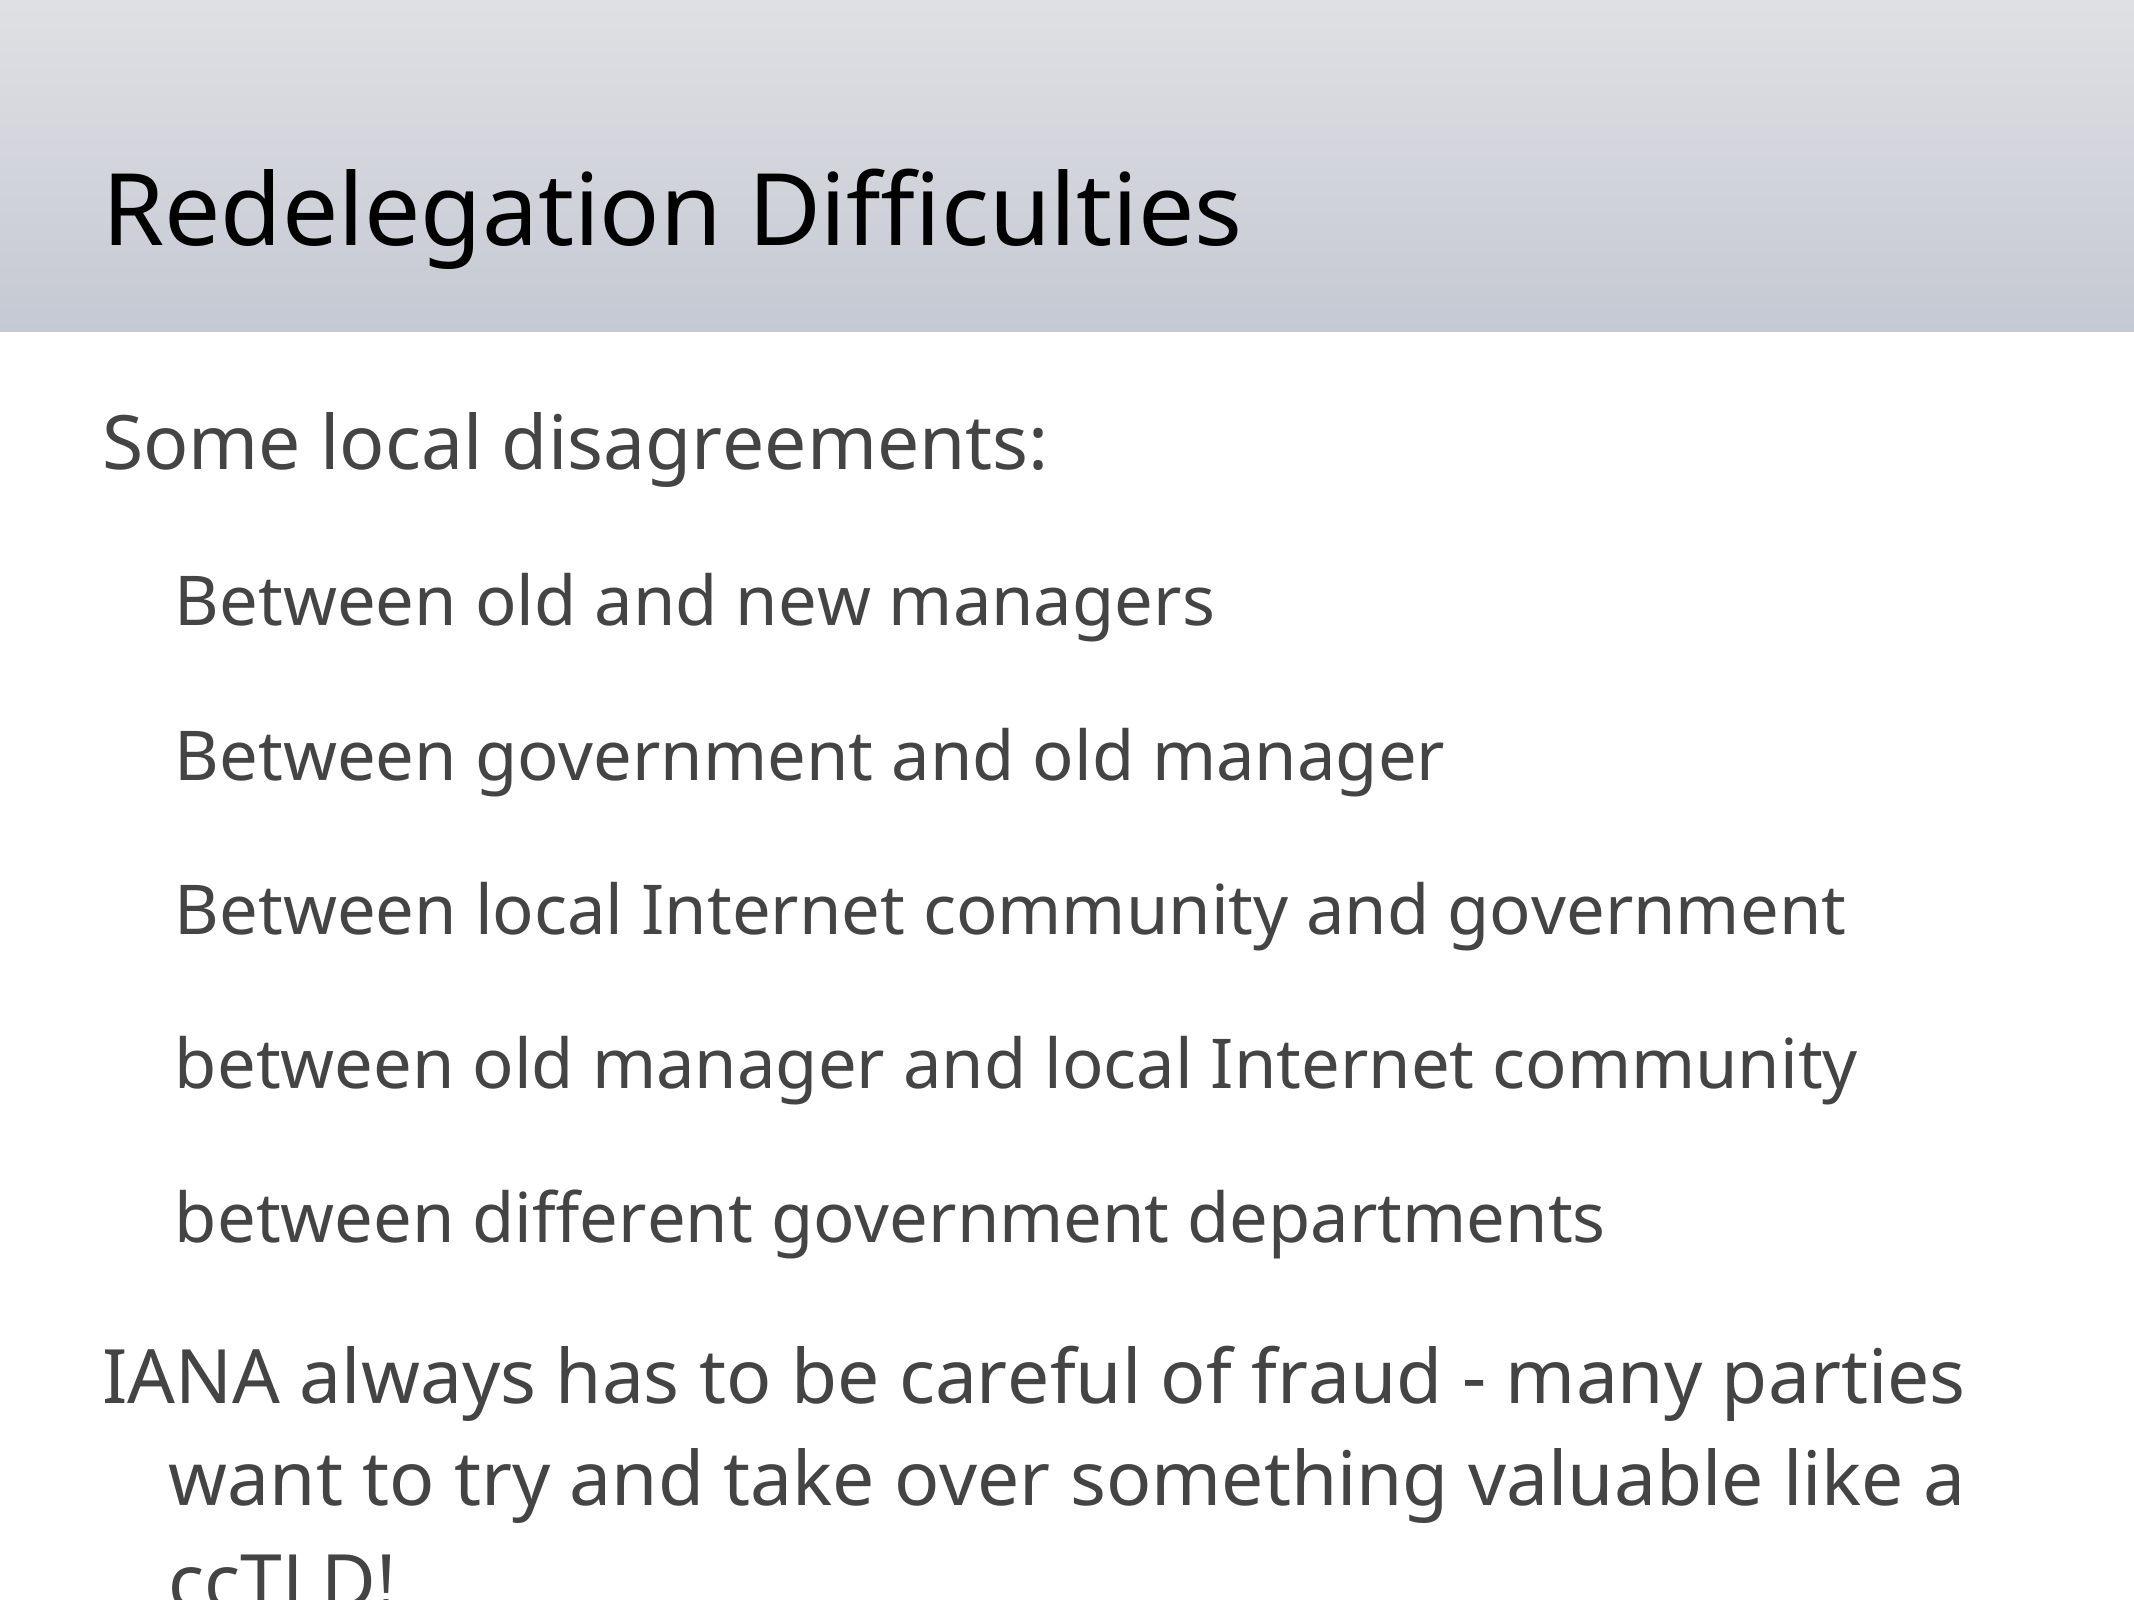

# Redelegation Difficulties
Some local disagreements:
Between old and new managers
Between government and old manager
Between local Internet community and government
between old manager and local Internet community
between different government departments
IANA always has to be careful of fraud - many parties want to try and take over something valuable like a ccTLD!